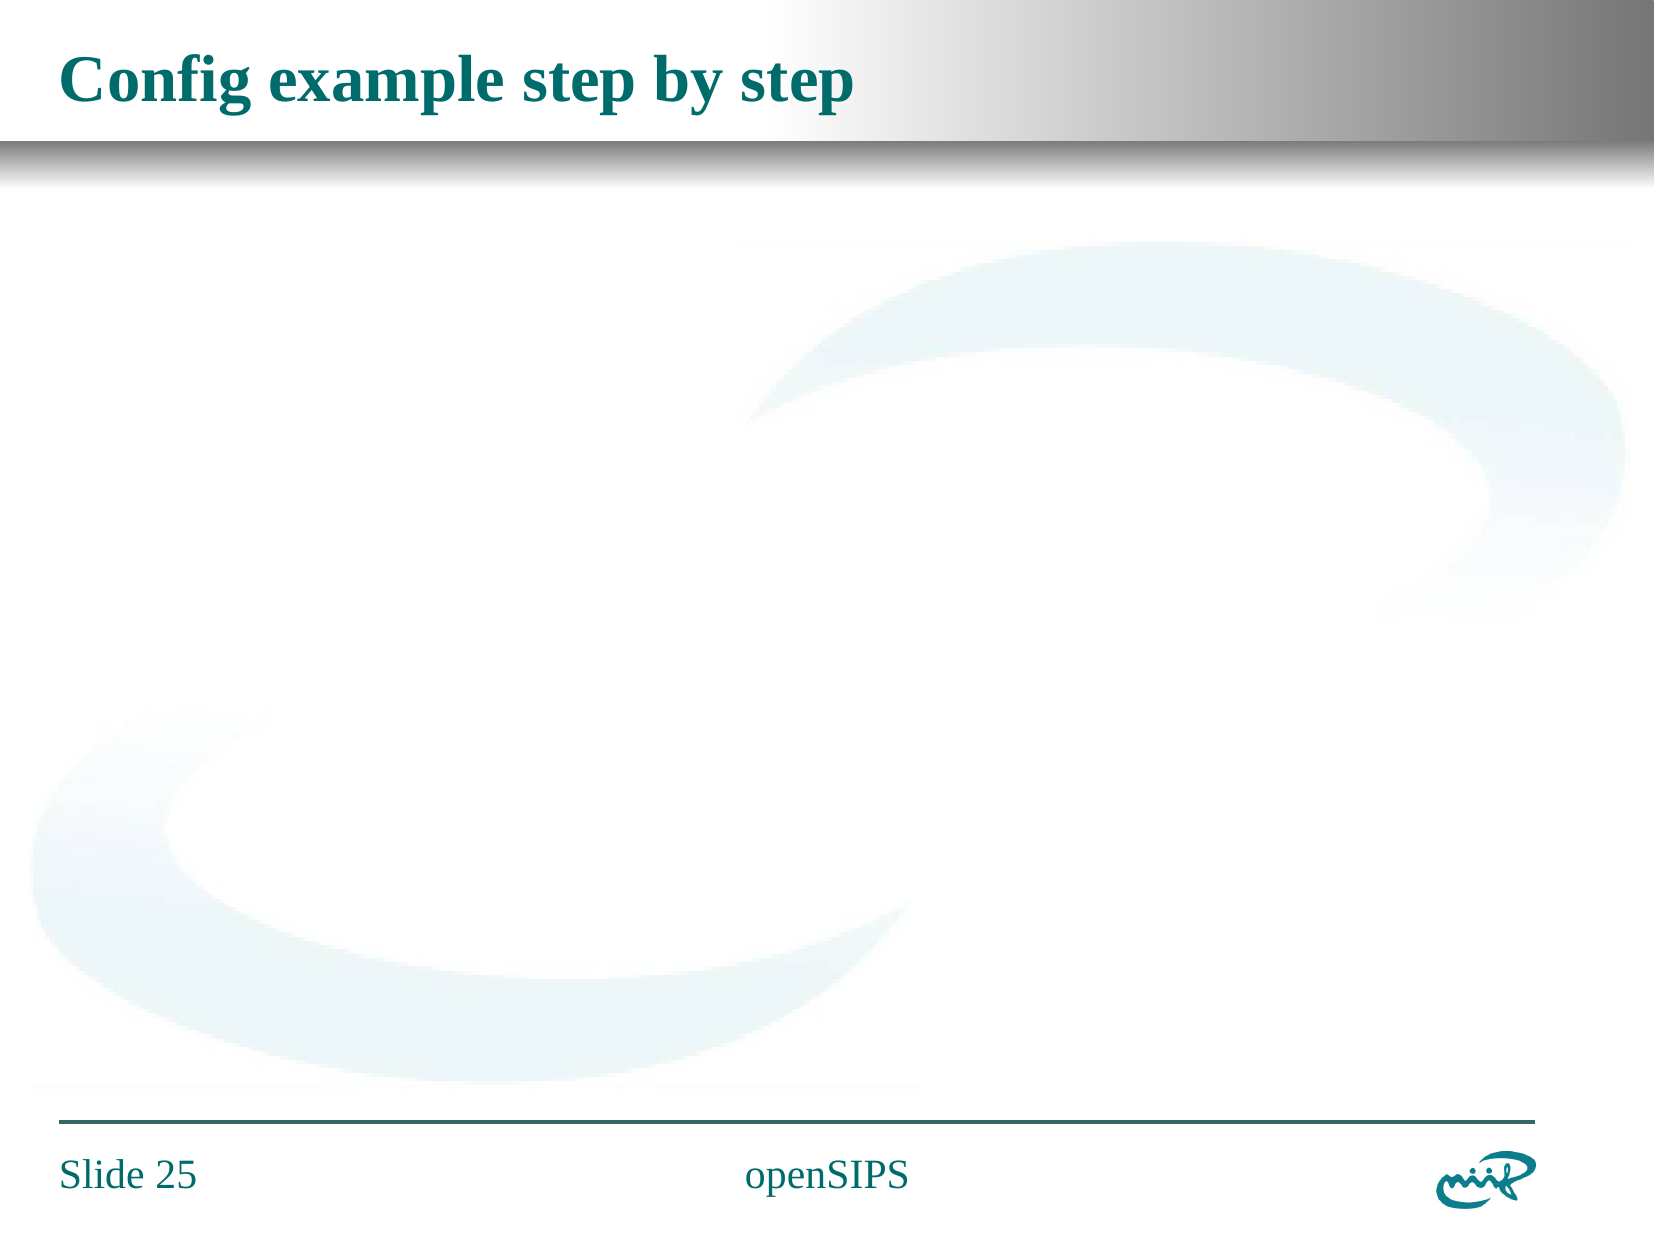

# Config example step by step
25
openSIPS